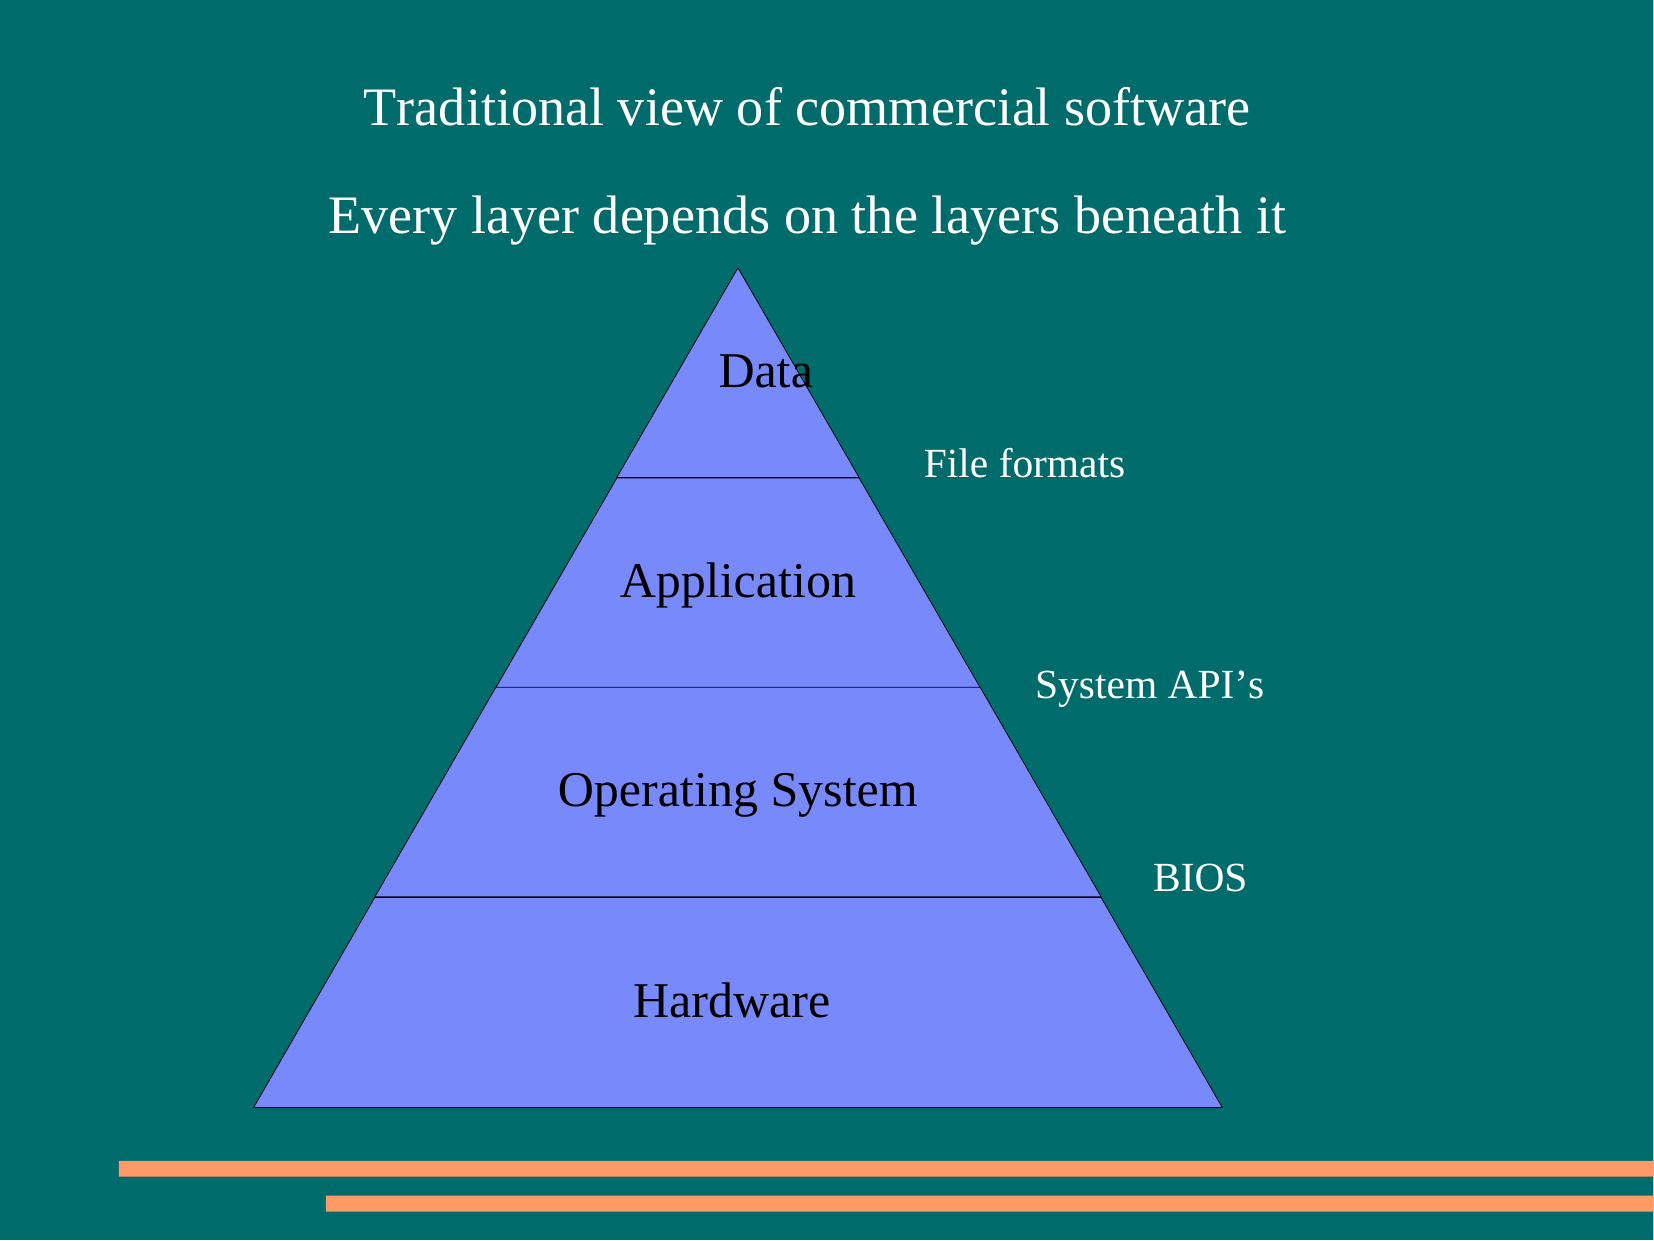

Traditional view of commercial software
Every layer depends on the layers beneath it
Data
Application
Operating System
Hardware
File formats
System API’s
BIOS